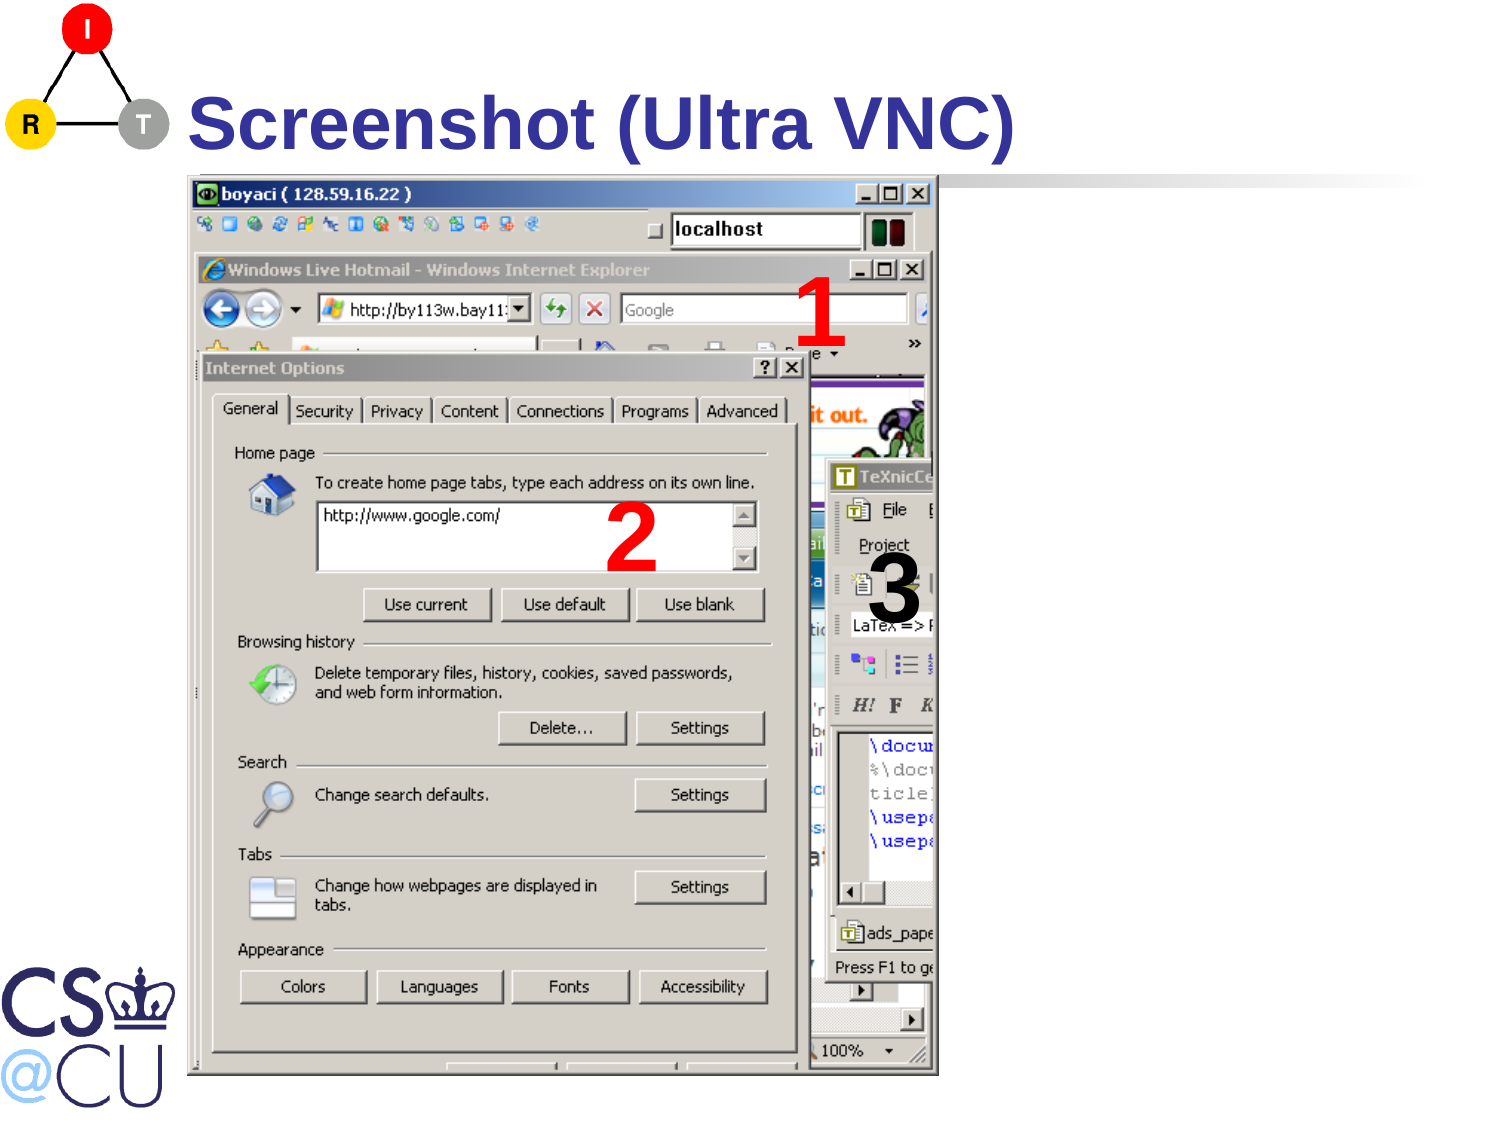

# Screenshot (Ultra VNC)
1
4
2
3
4